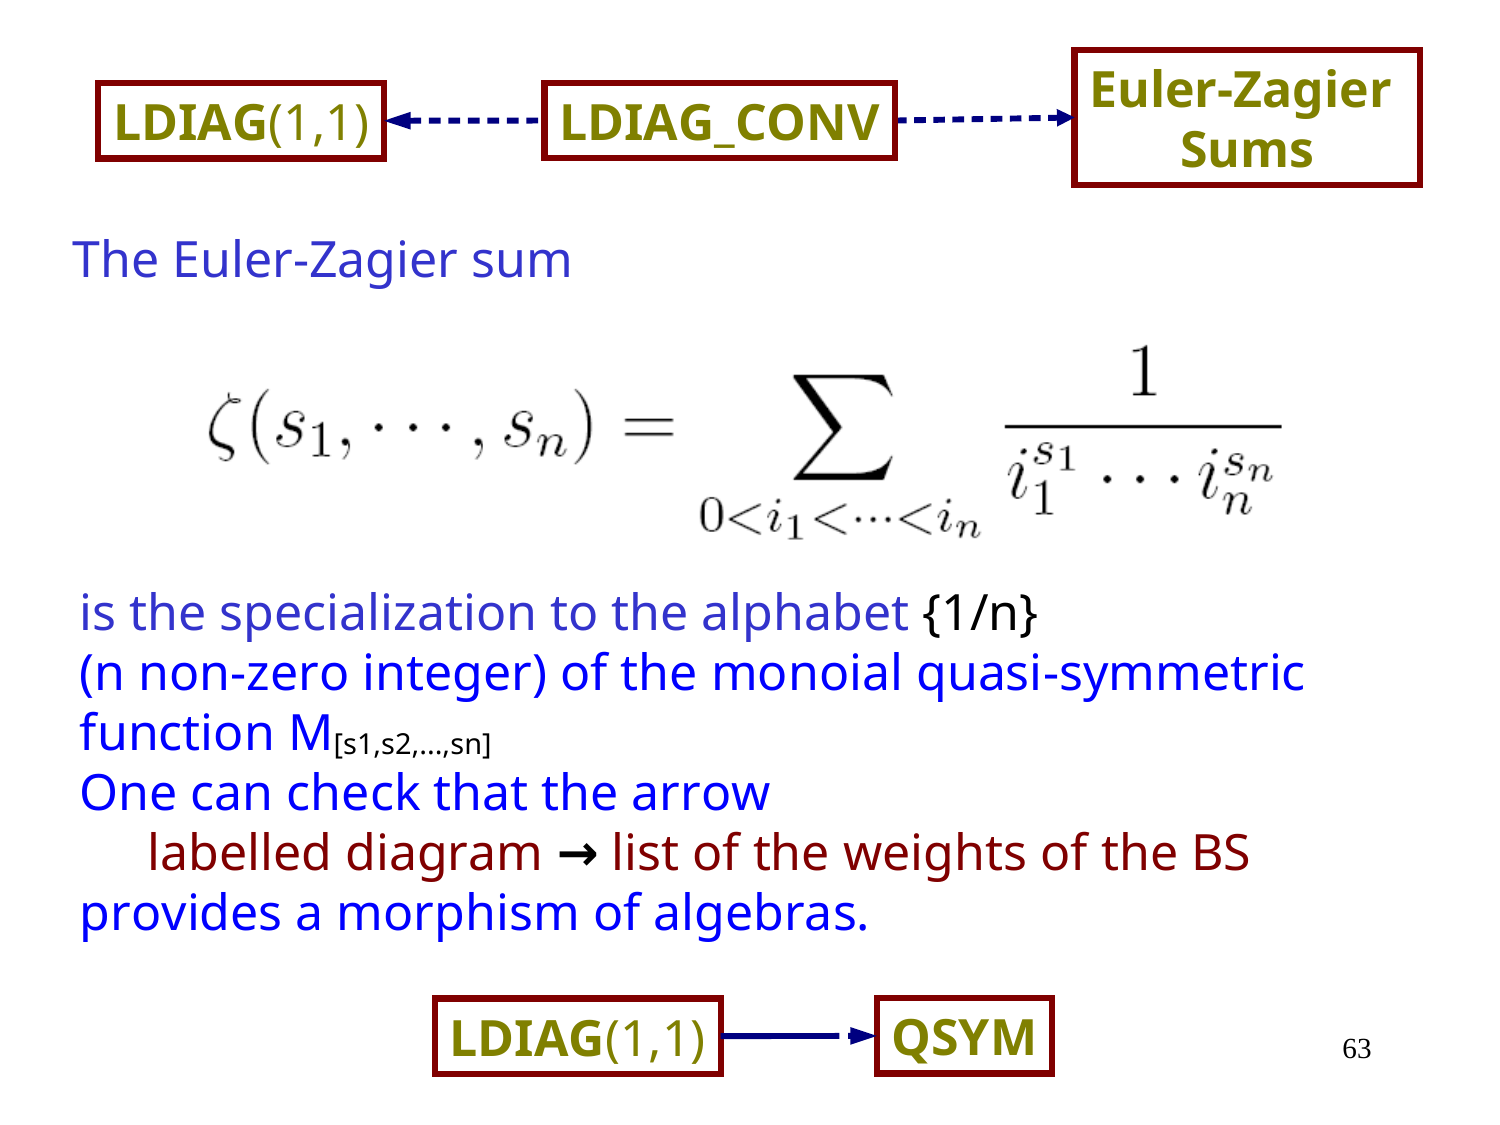

Euler-Zagier
Sums
LDIAG_CONV
LDIAG(1,1)‏
The Euler-Zagier sum
is the specialization to the alphabet {1/n}
(n non-zero integer) of the monoial quasi-symmetric
function M[s1,s2,...,sn]
One can check that the arrow
labelled diagram → list of the weights of the BS
provides a morphism of algebras.
QSYM
LDIAG(1,1)‏
63